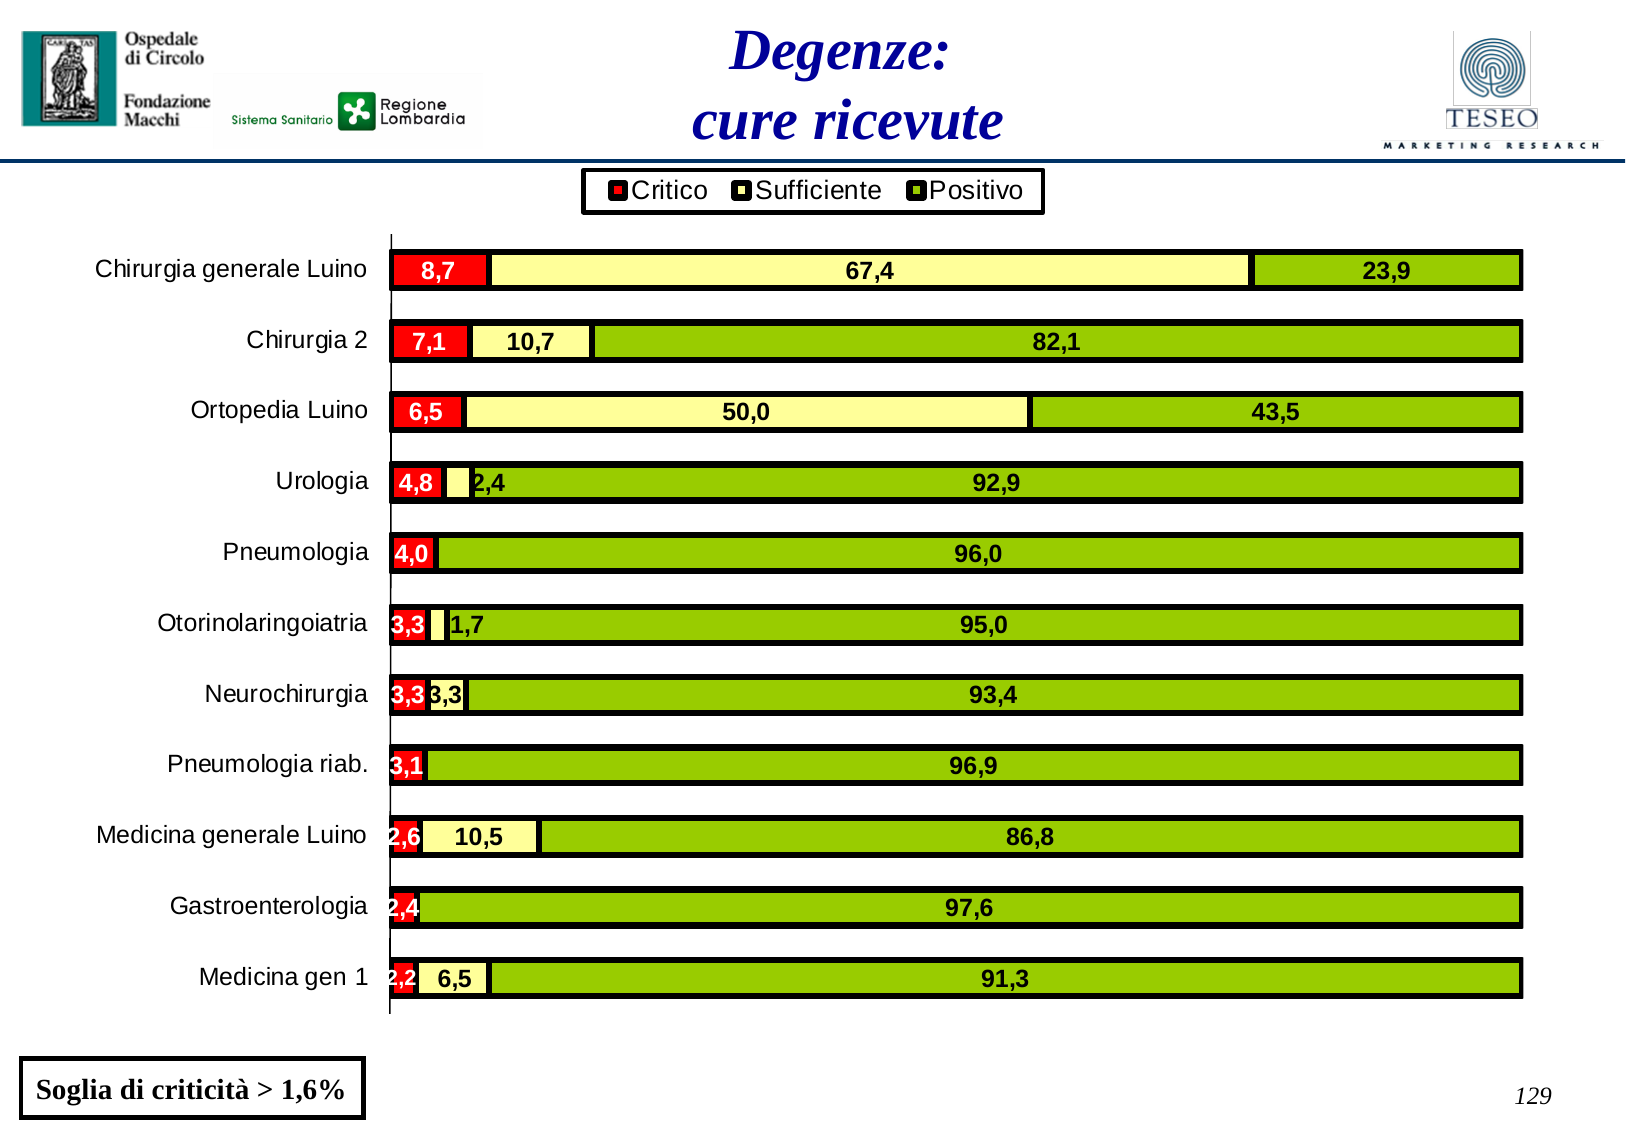

Degenze:
cure ricevute
Soglia di criticità > 1,6%